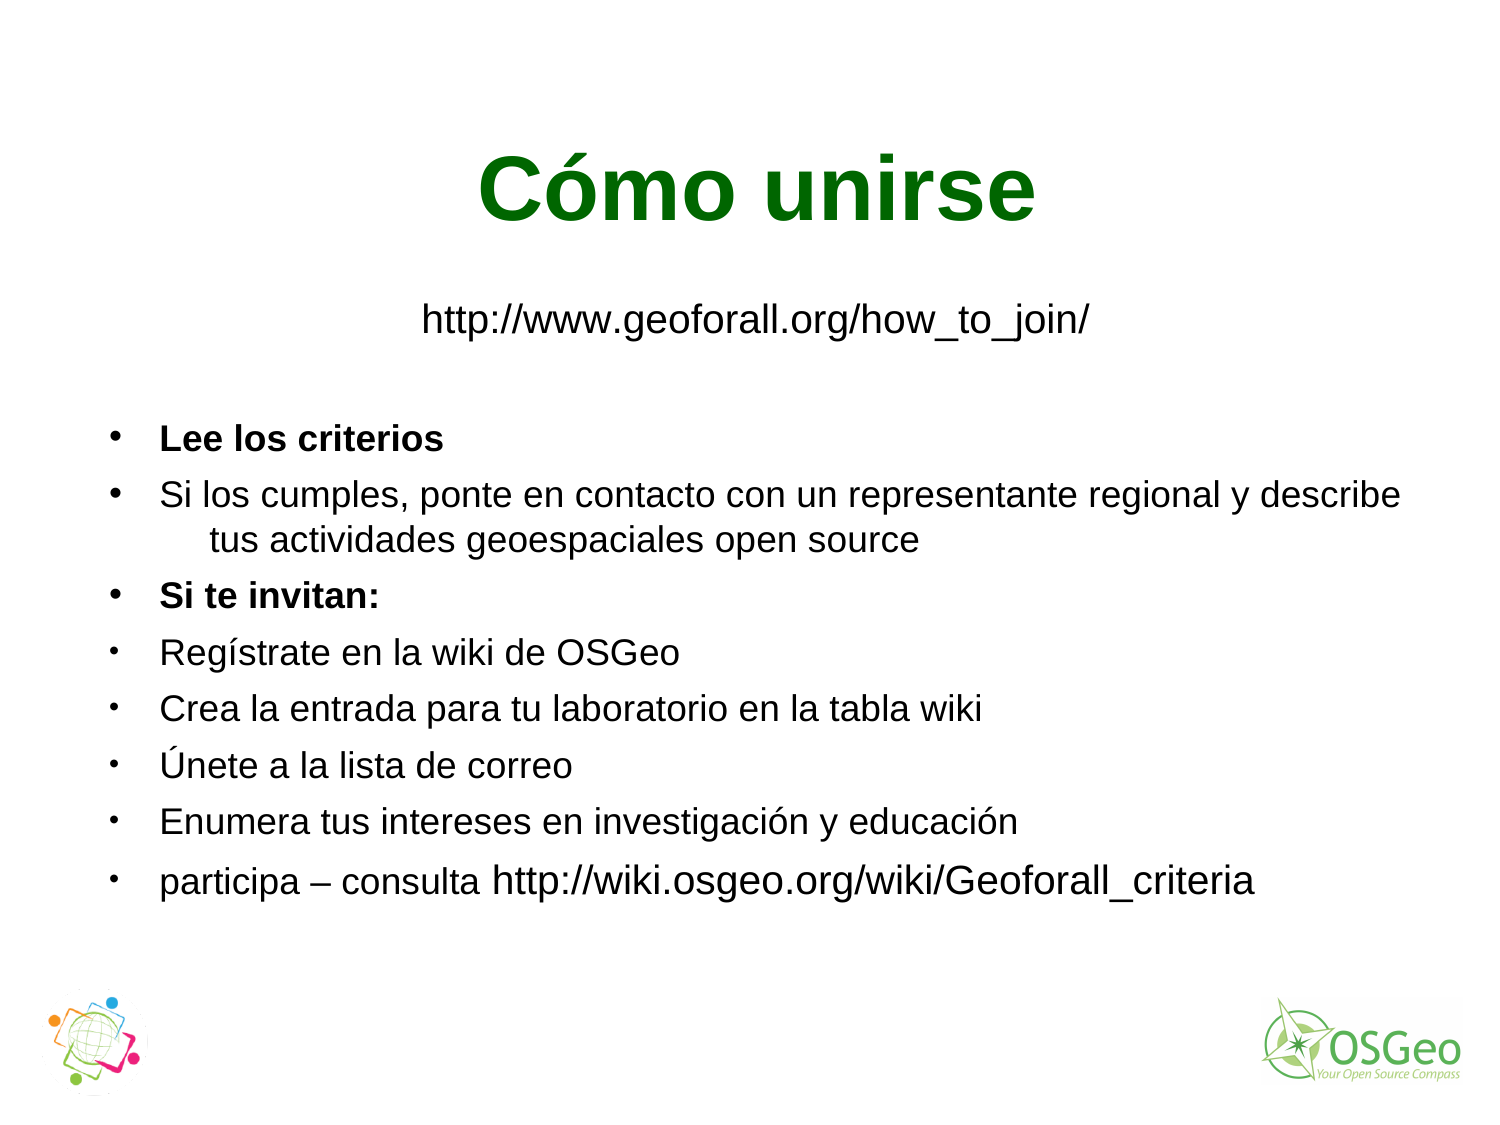

# Cómo unirse
http://www.geoforall.org/how_to_join/
Lee los criterios
Si los cumples, ponte en contacto con un representante regional y describe tus actividades geoespaciales open source
Si te invitan:
Regístrate en la wiki de OSGeo
Crea la entrada para tu laboratorio en la tabla wiki
Únete a la lista de correo
Enumera tus intereses en investigación y educación
participa – consulta http://wiki.osgeo.org/wiki/Geoforall_criteria